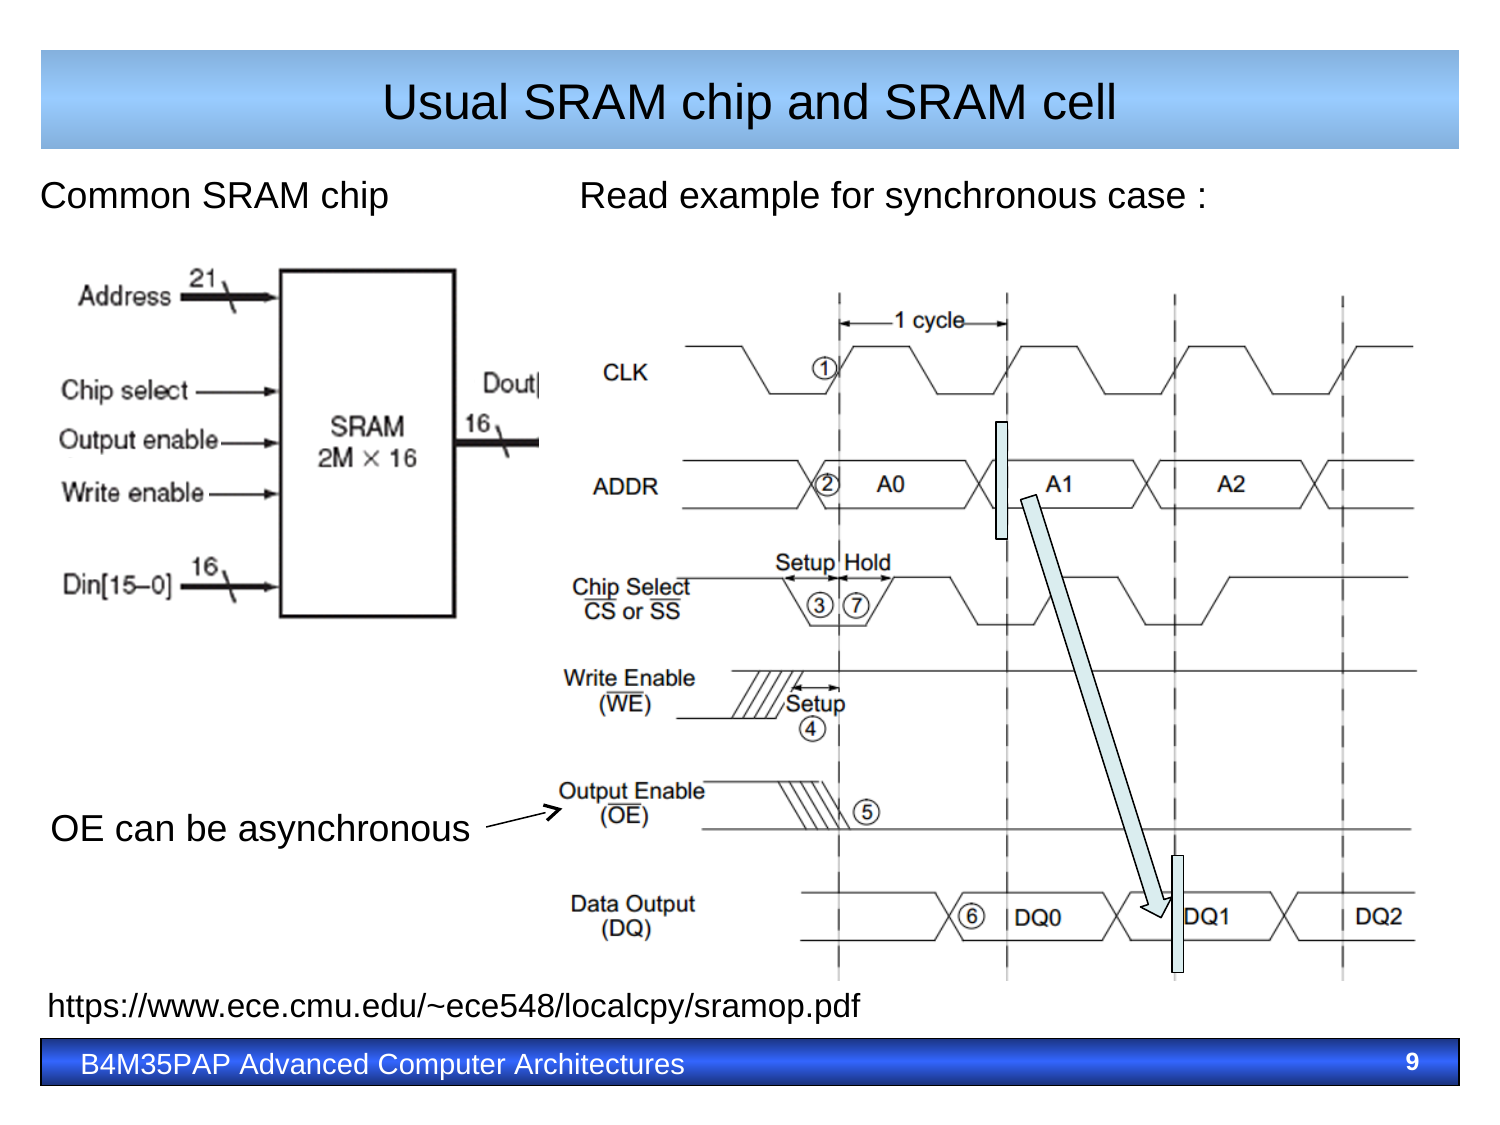

# Usual SRAM chip and SRAM cell
Common SRAM chip
Read example for synchronous case :
OE can be asynchronous
https://www.ece.cmu.edu/~ece548/localcpy/sramop.pdf